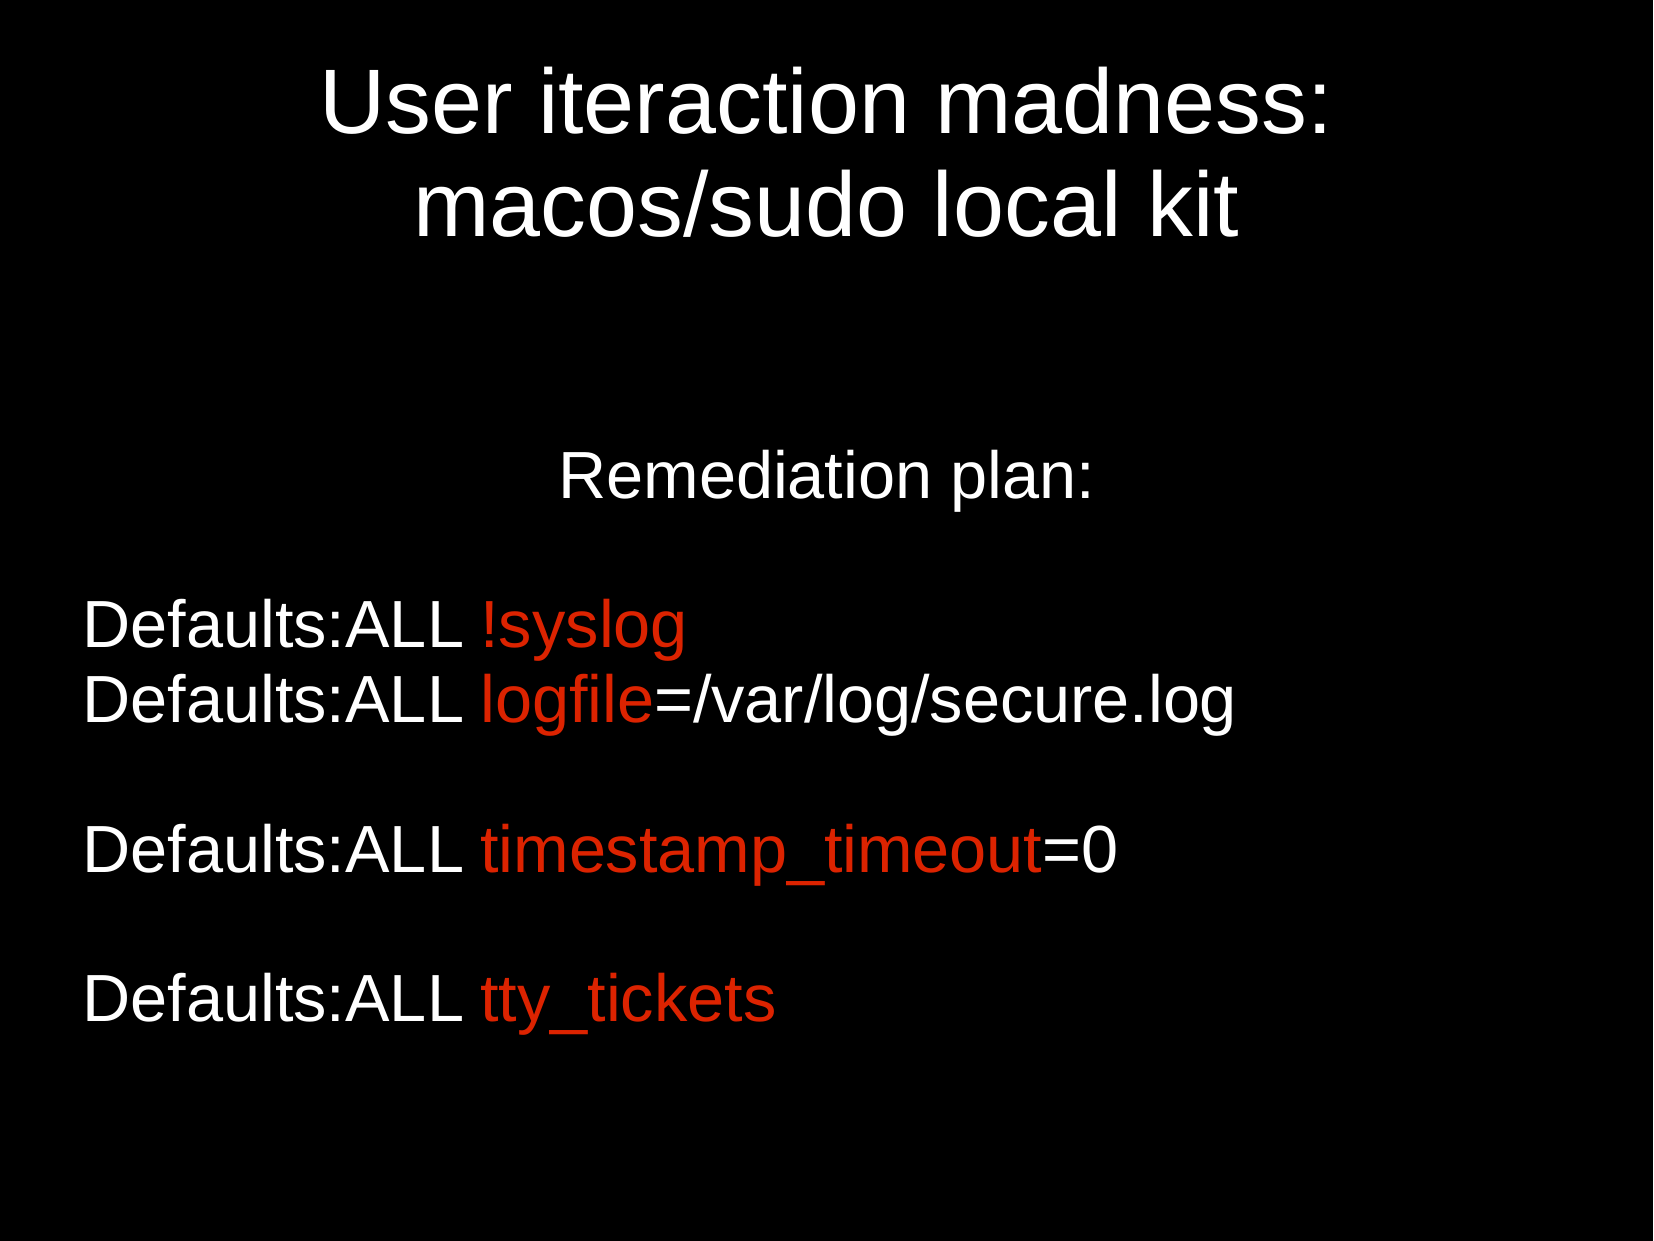

# User iteraction madness: macos/sudo local kit
Remediation plan:
Defaults:ALL !syslog
Defaults:ALL logfile=/var/log/secure.log
Defaults:ALL timestamp_timeout=0
Defaults:ALL tty_tickets